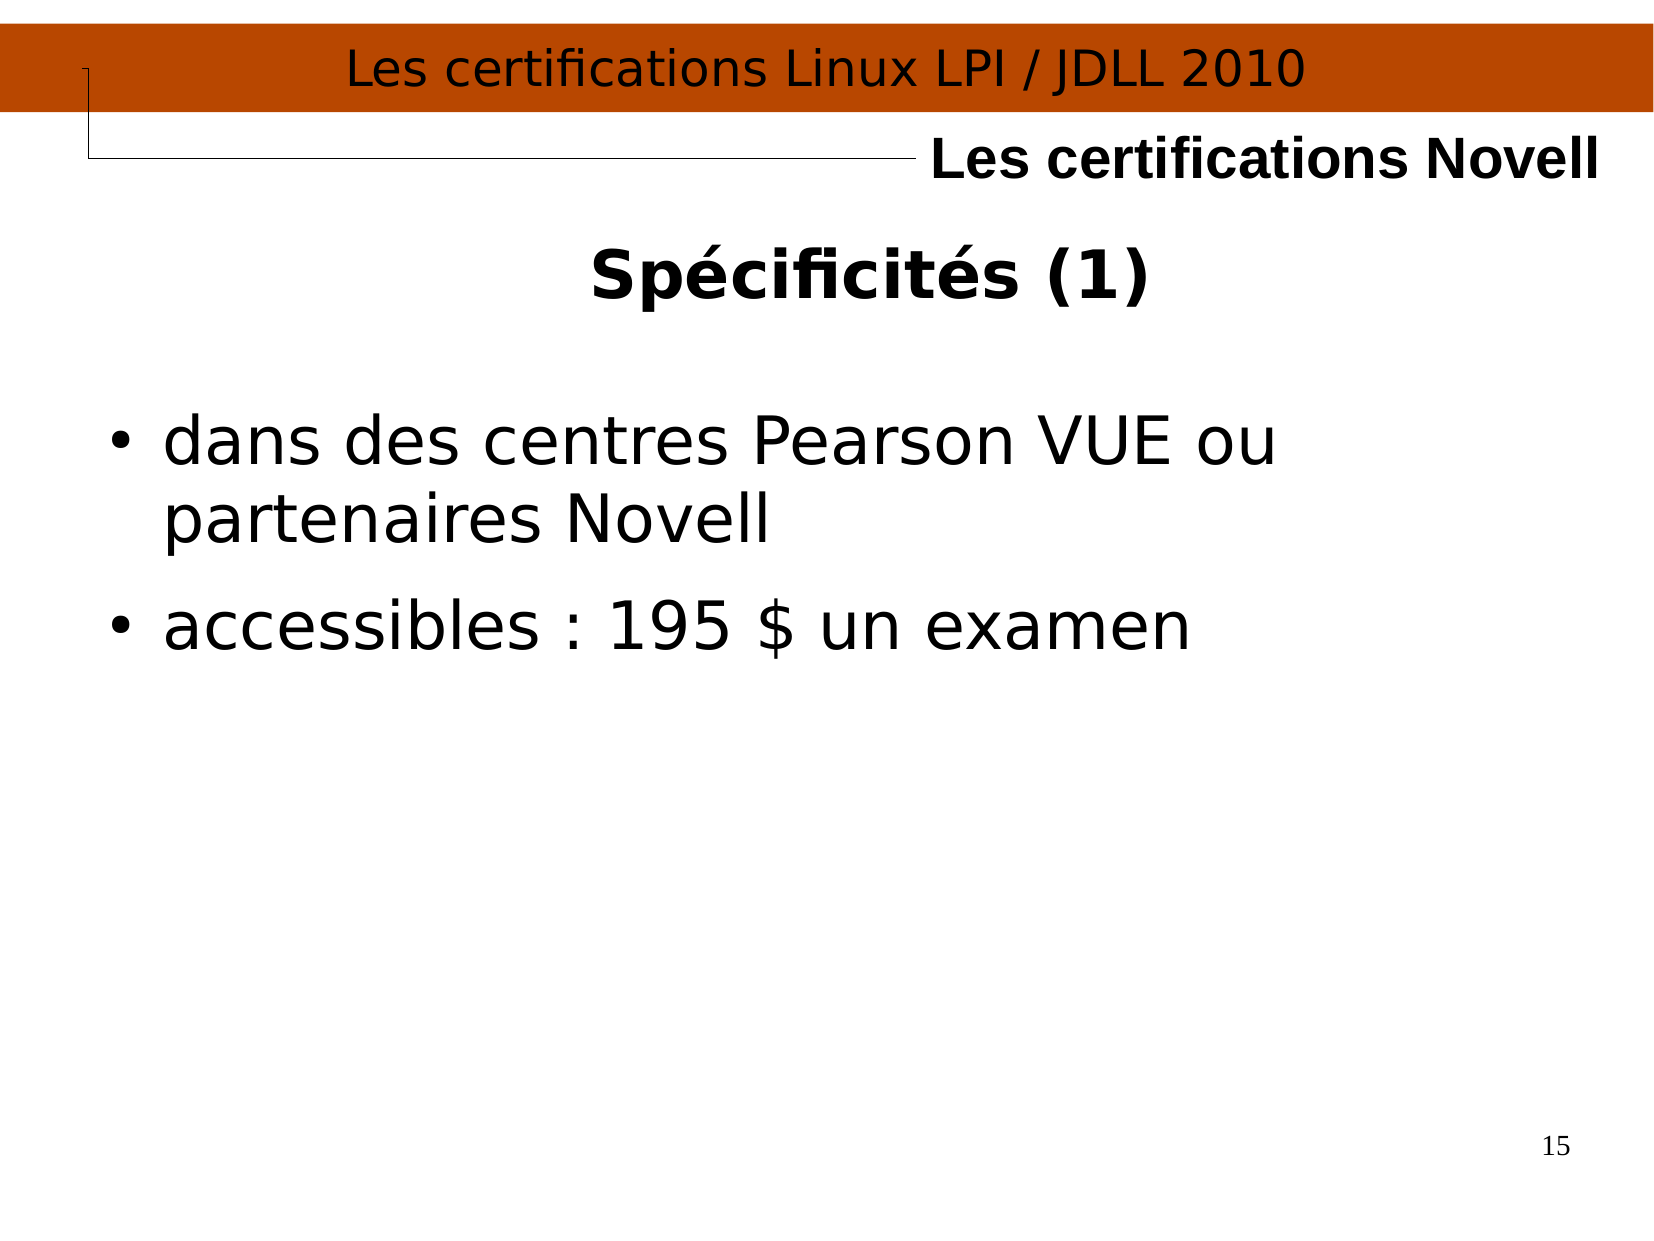

# Les certifications Linux LPI / JDLL 2010
Les certifications Novell
Spécificités (1)
dans des centres Pearson VUE ou partenaires Novell
accessibles : 195 $ un examen
15